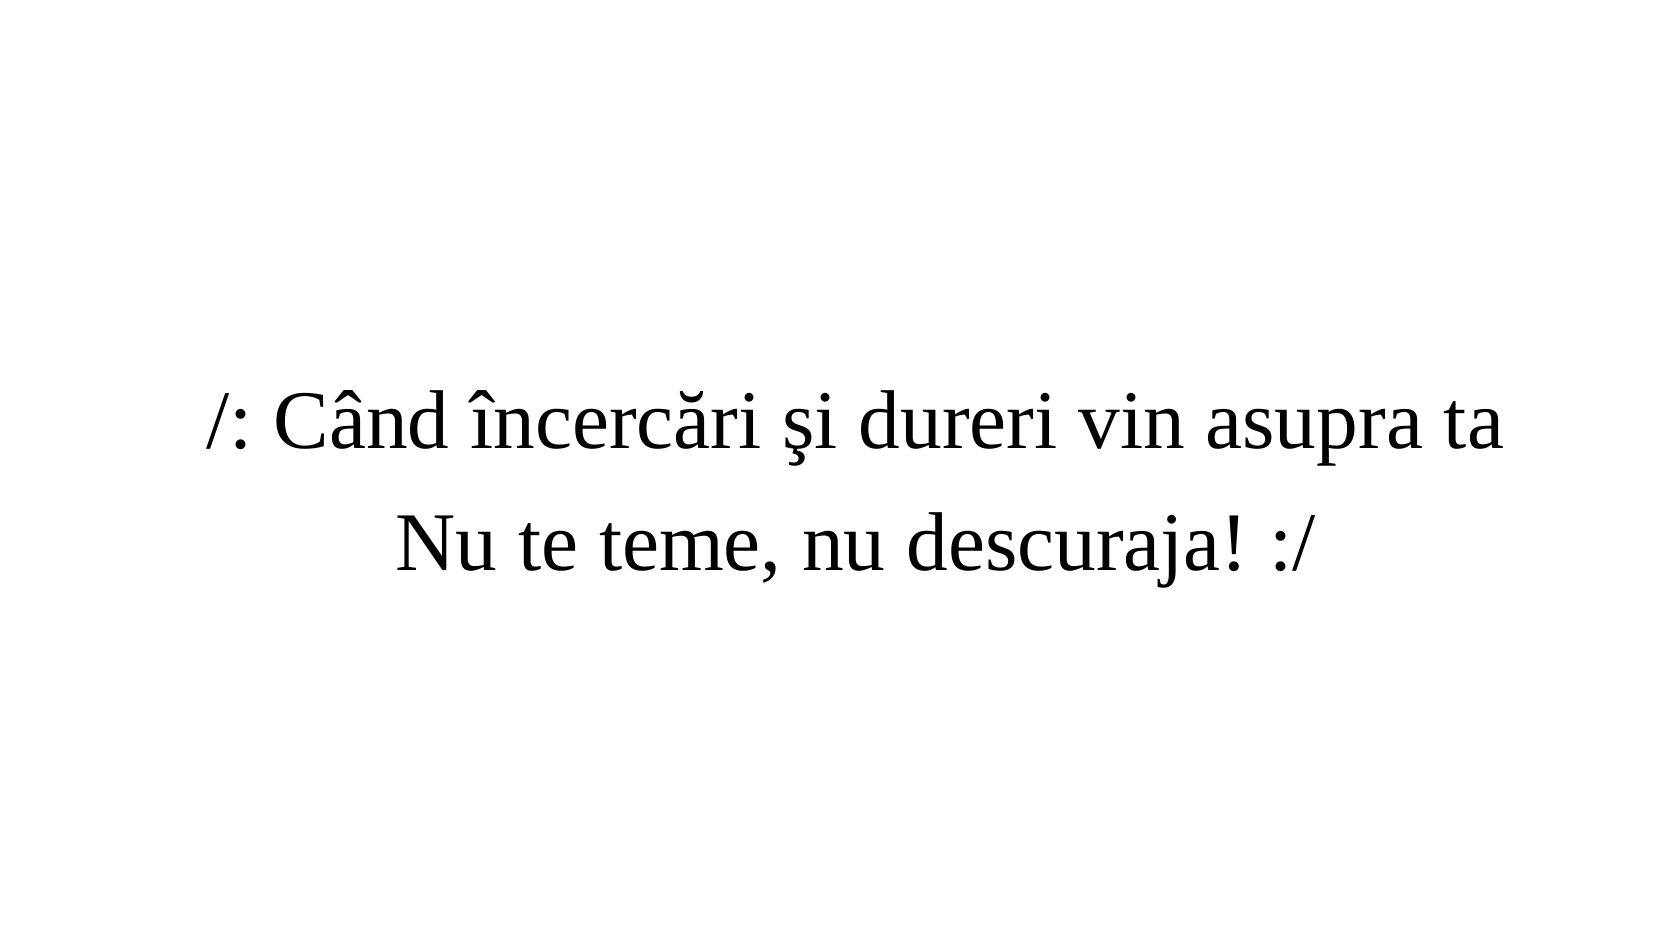

# /: Când încercări şi dureri vin asupra ta
Nu te teme, nu descuraja! :/